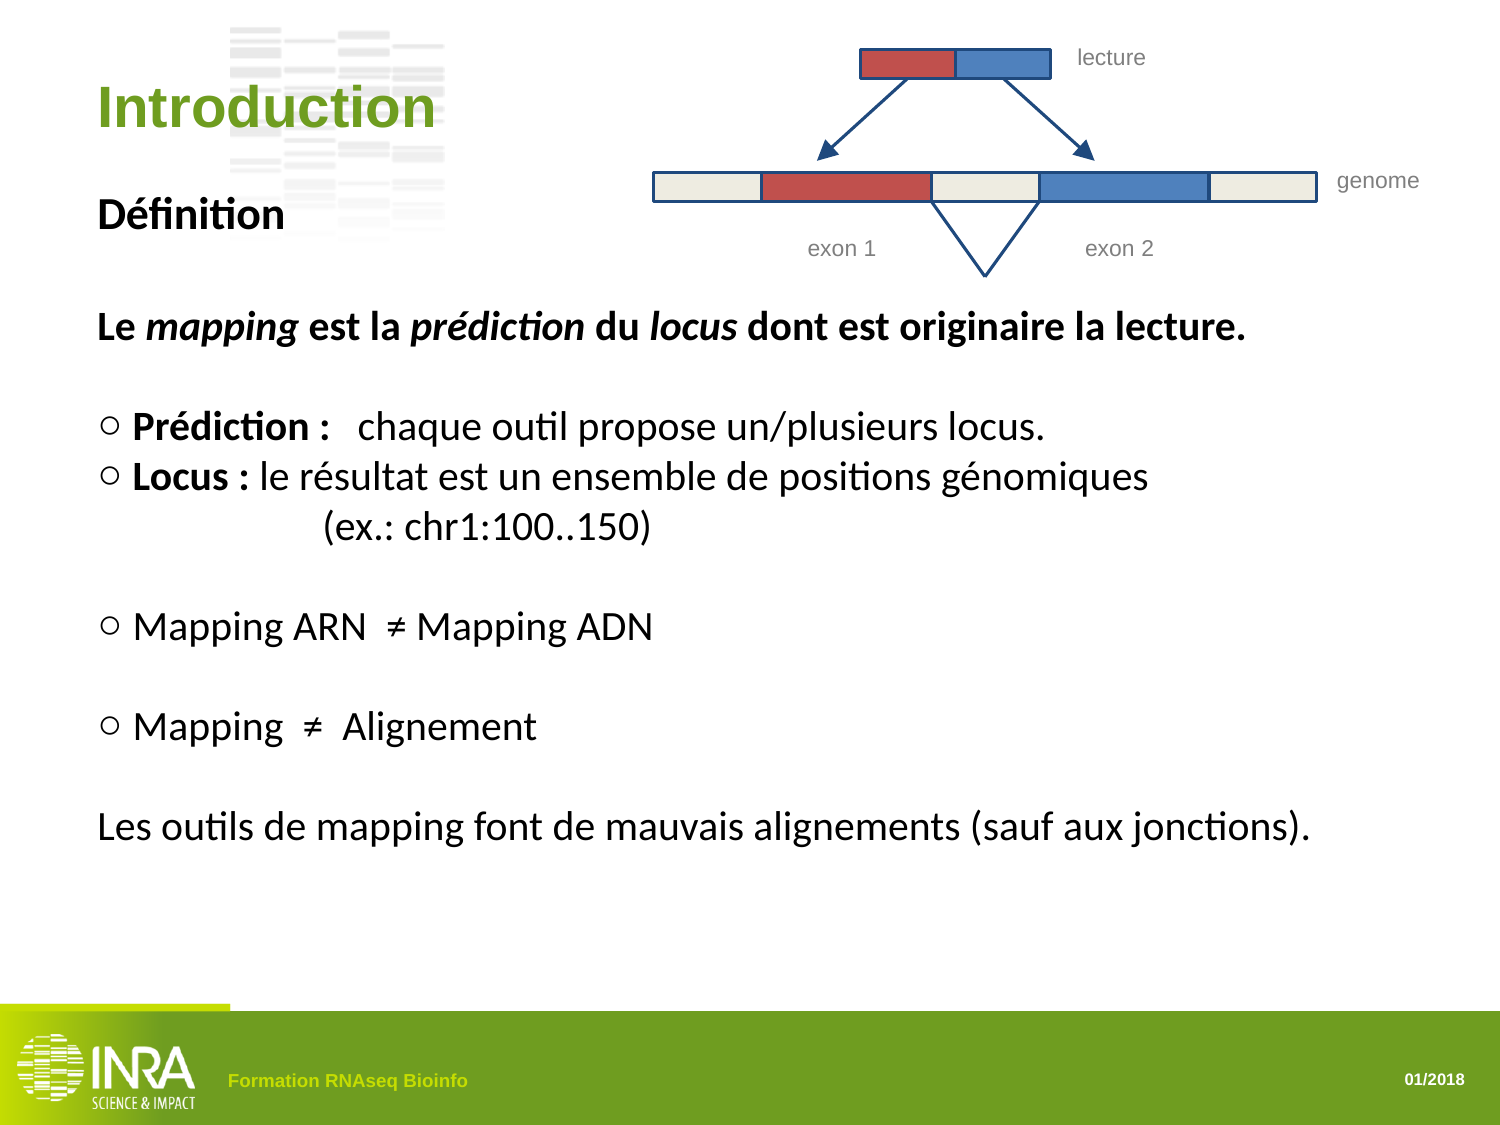

lecture
Introduction
genome
Définition
Le mapping est la prédiction du locus dont est originaire la lecture.
Prédiction : 	chaque outil propose un/plusieurs locus.
Locus : le résultat est un ensemble de positions génomiques
			(ex.: chr1:100..150)
Mapping ARN ≠ Mapping ADN
Mapping ≠ Alignement
Les outils de mapping font de mauvais alignements (sauf aux jonctions).
exon 1
exon 2